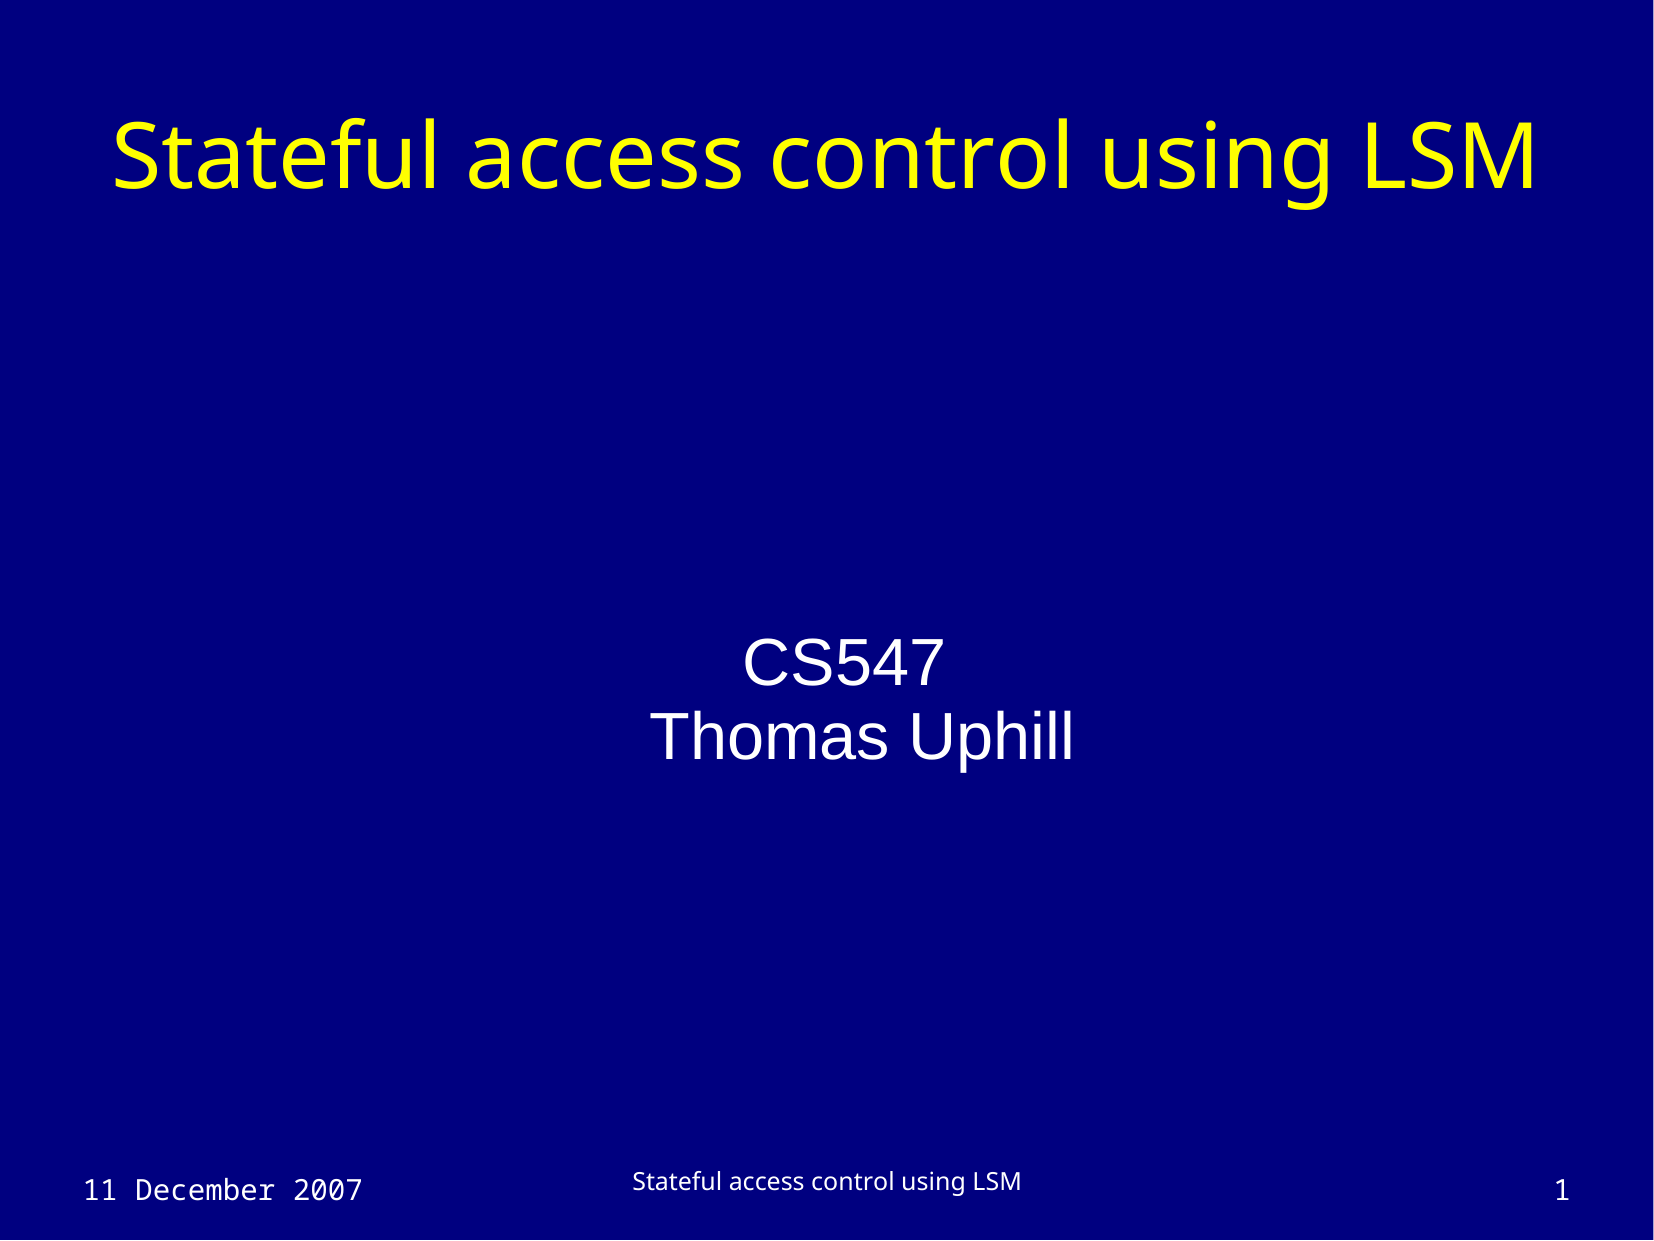

# Stateful access control using LSM
CS547
Thomas Uphill
11 December 2007
Stateful access control using LSM
1